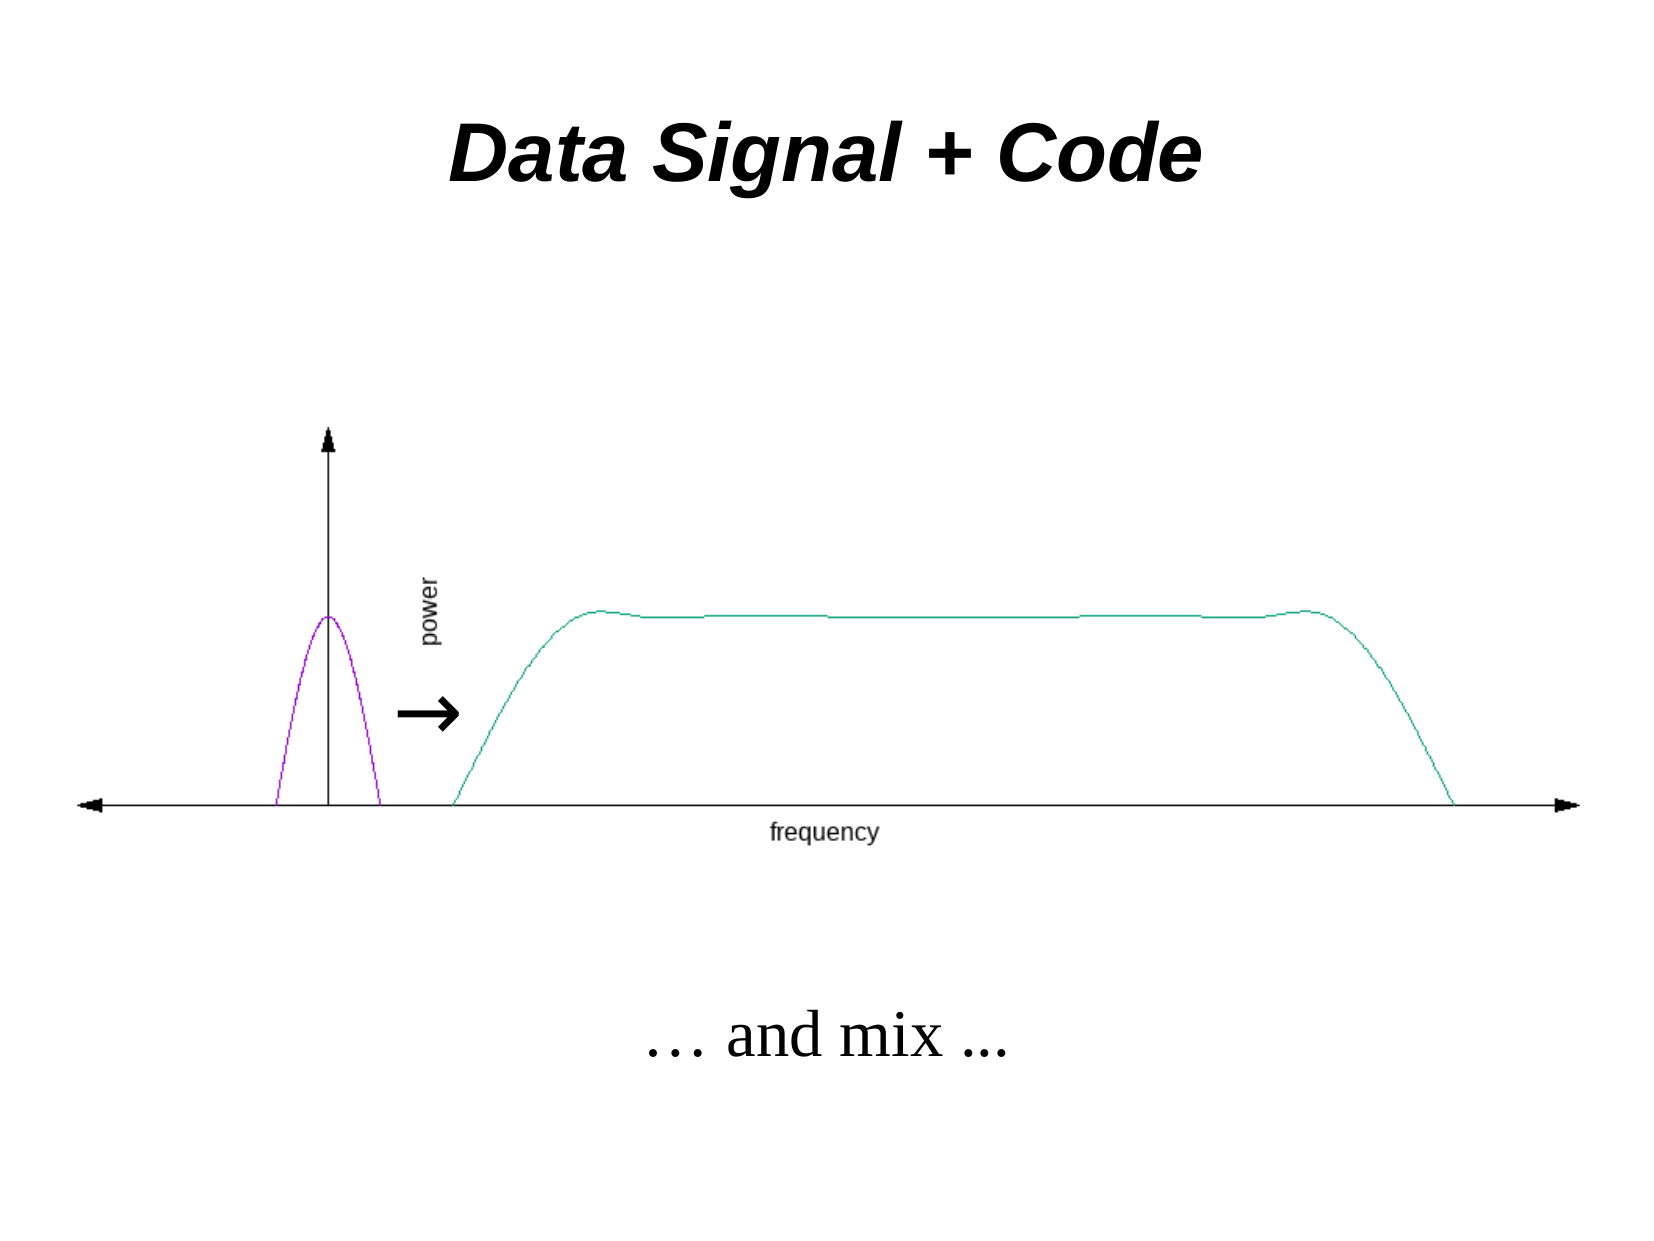

# Data Signal + Code
→
… and mix ...